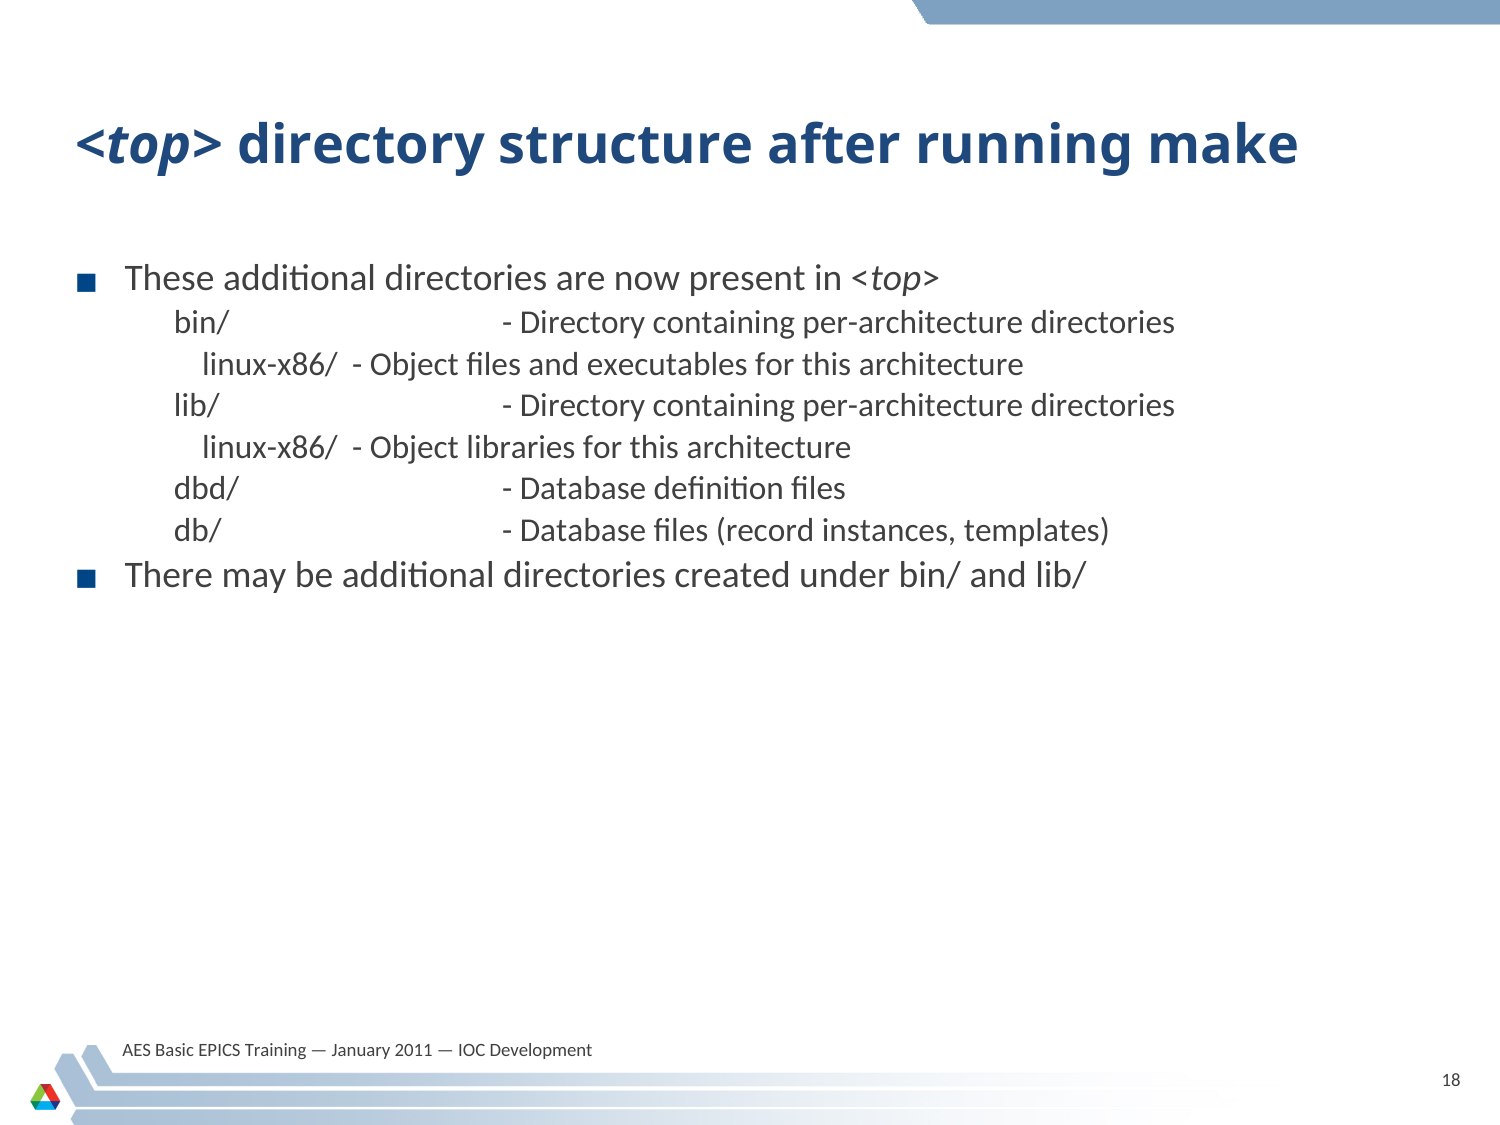

# <top> directory structure after running make
These additional directories are now present in <top>
bin/		- Directory containing per-architecture directories
 	linux-x86/	- Object files and executables for this architecture
lib/		- Directory containing per-architecture directories
 	linux-x86/	- Object libraries for this architecture
dbd/		- Database definition files
db/		- Database files (record instances, templates)
There may be additional directories created under bin/ and lib/
AES Basic EPICS Training — January 2011 — IOC Development
18